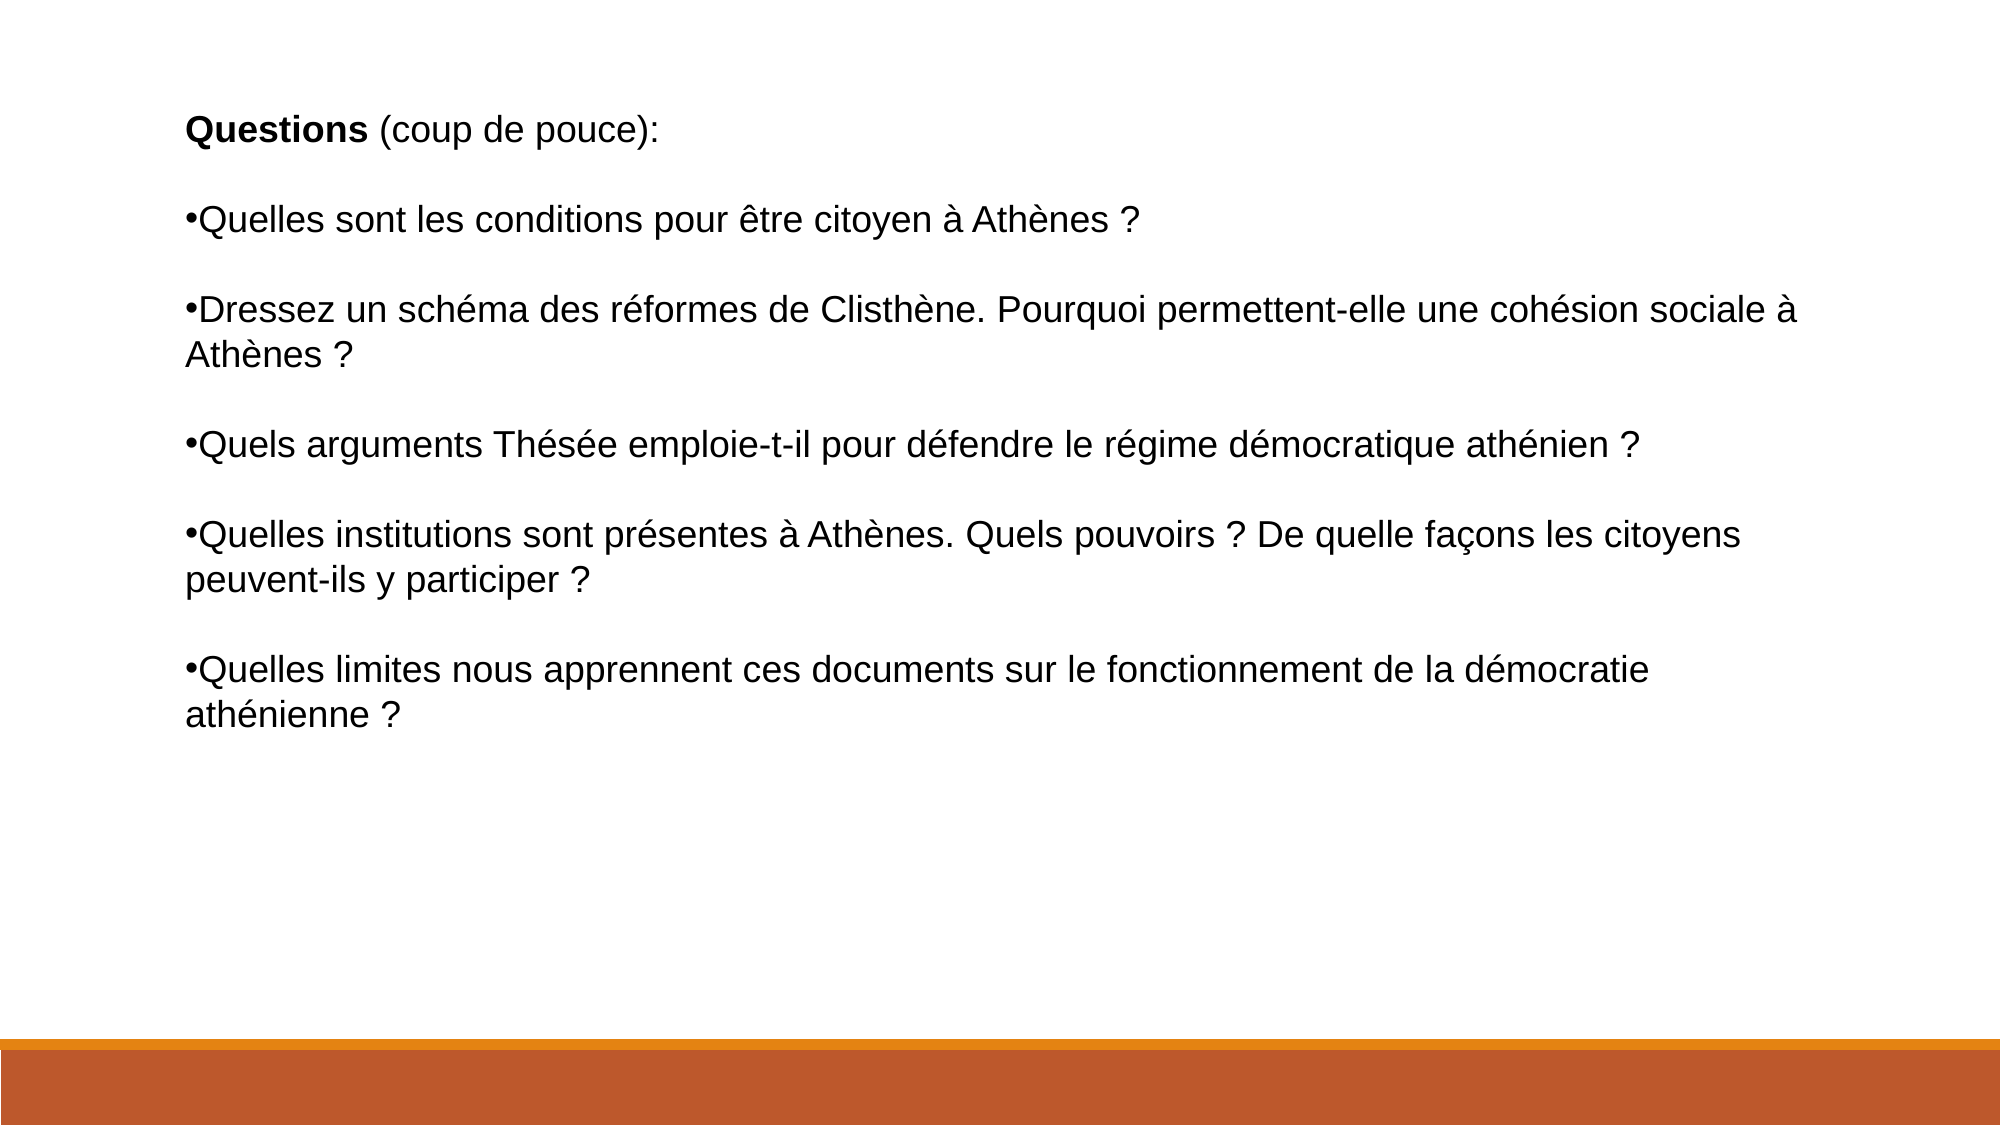

Questions (coup de pouce):
Quelles sont les conditions pour être citoyen à Athènes ?
Dressez un schéma des réformes de Clisthène. Pourquoi permettent-elle une cohésion sociale à Athènes ?
Quels arguments Thésée emploie-t-il pour défendre le régime démocratique athénien ?
Quelles institutions sont présentes à Athènes. Quels pouvoirs ? De quelle façons les citoyens peuvent-ils y participer ?
Quelles limites nous apprennent ces documents sur le fonctionnement de la démocratie athénienne ?